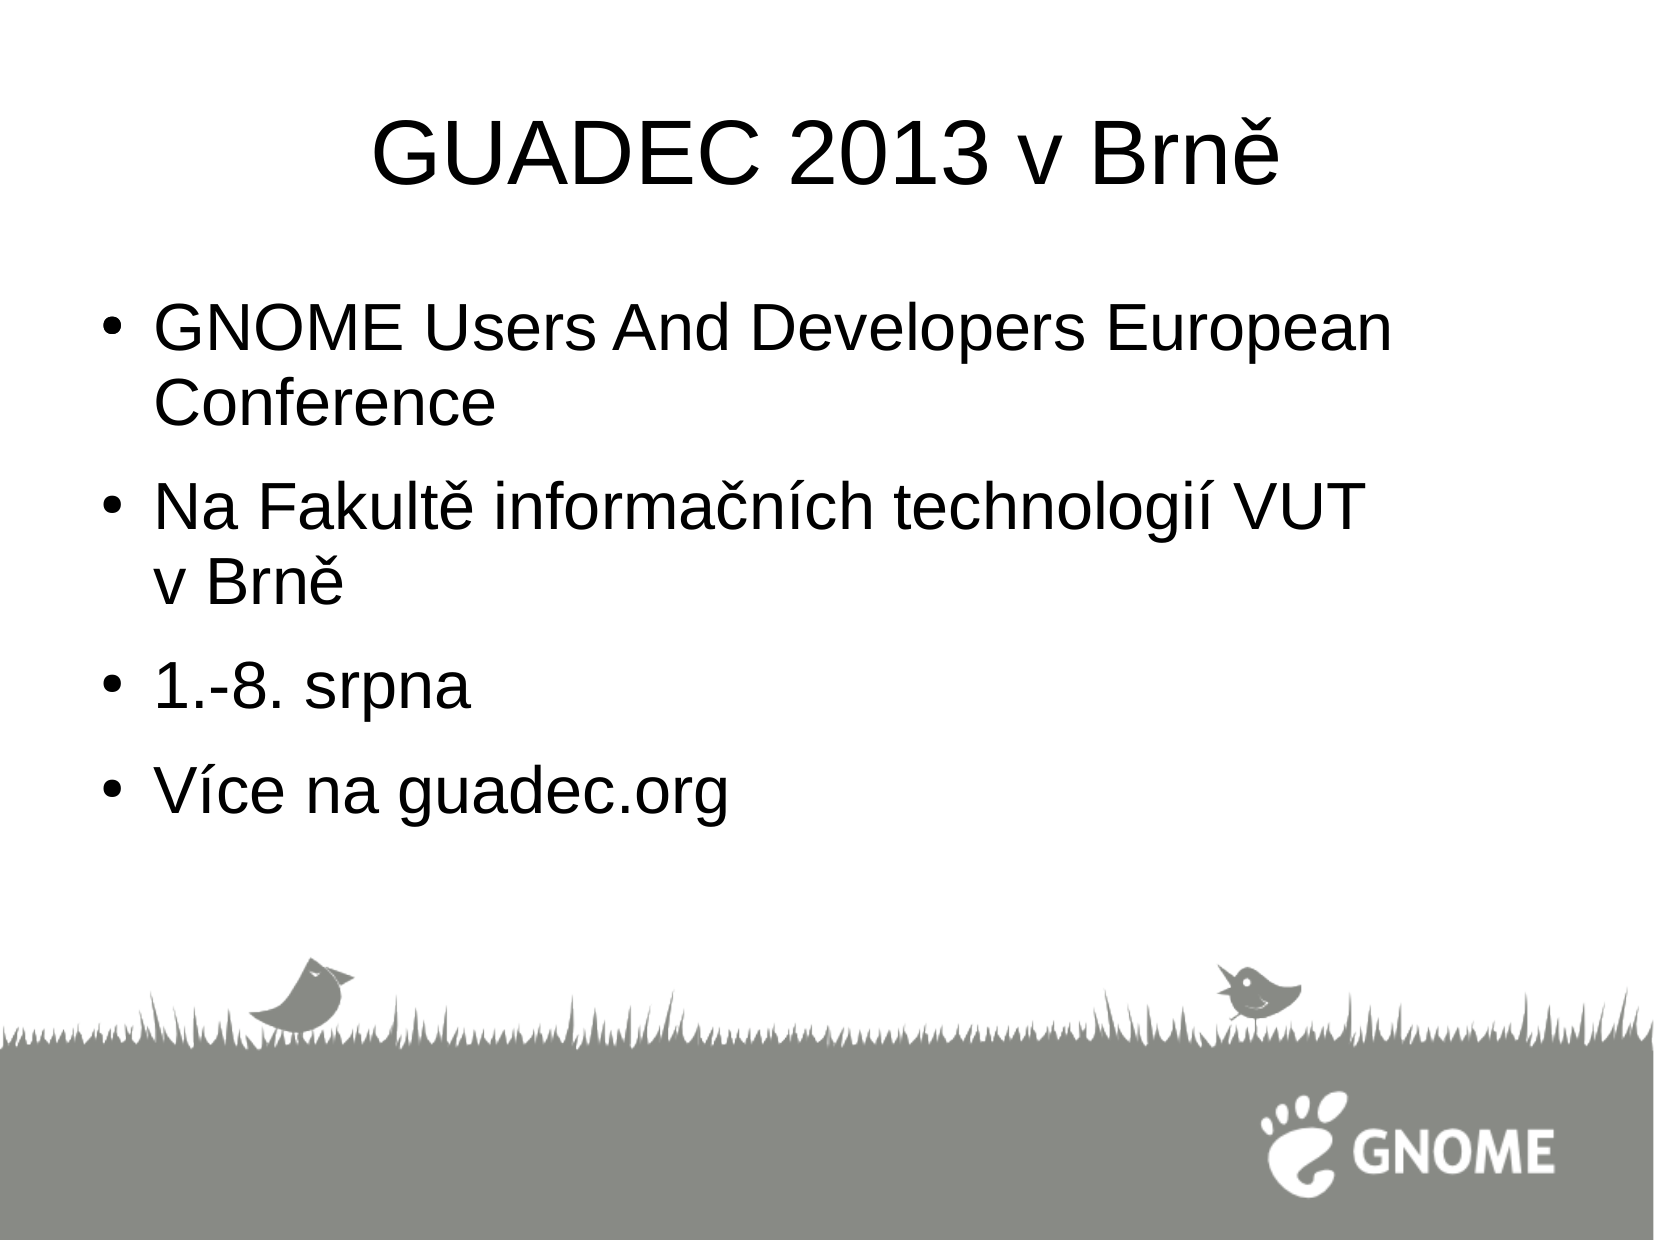

# GUADEC 2013 v Brně
GNOME Users And Developers European Conference
Na Fakultě informačních technologií VUT
v Brně
1.-8. srpna
Více na guadec.org